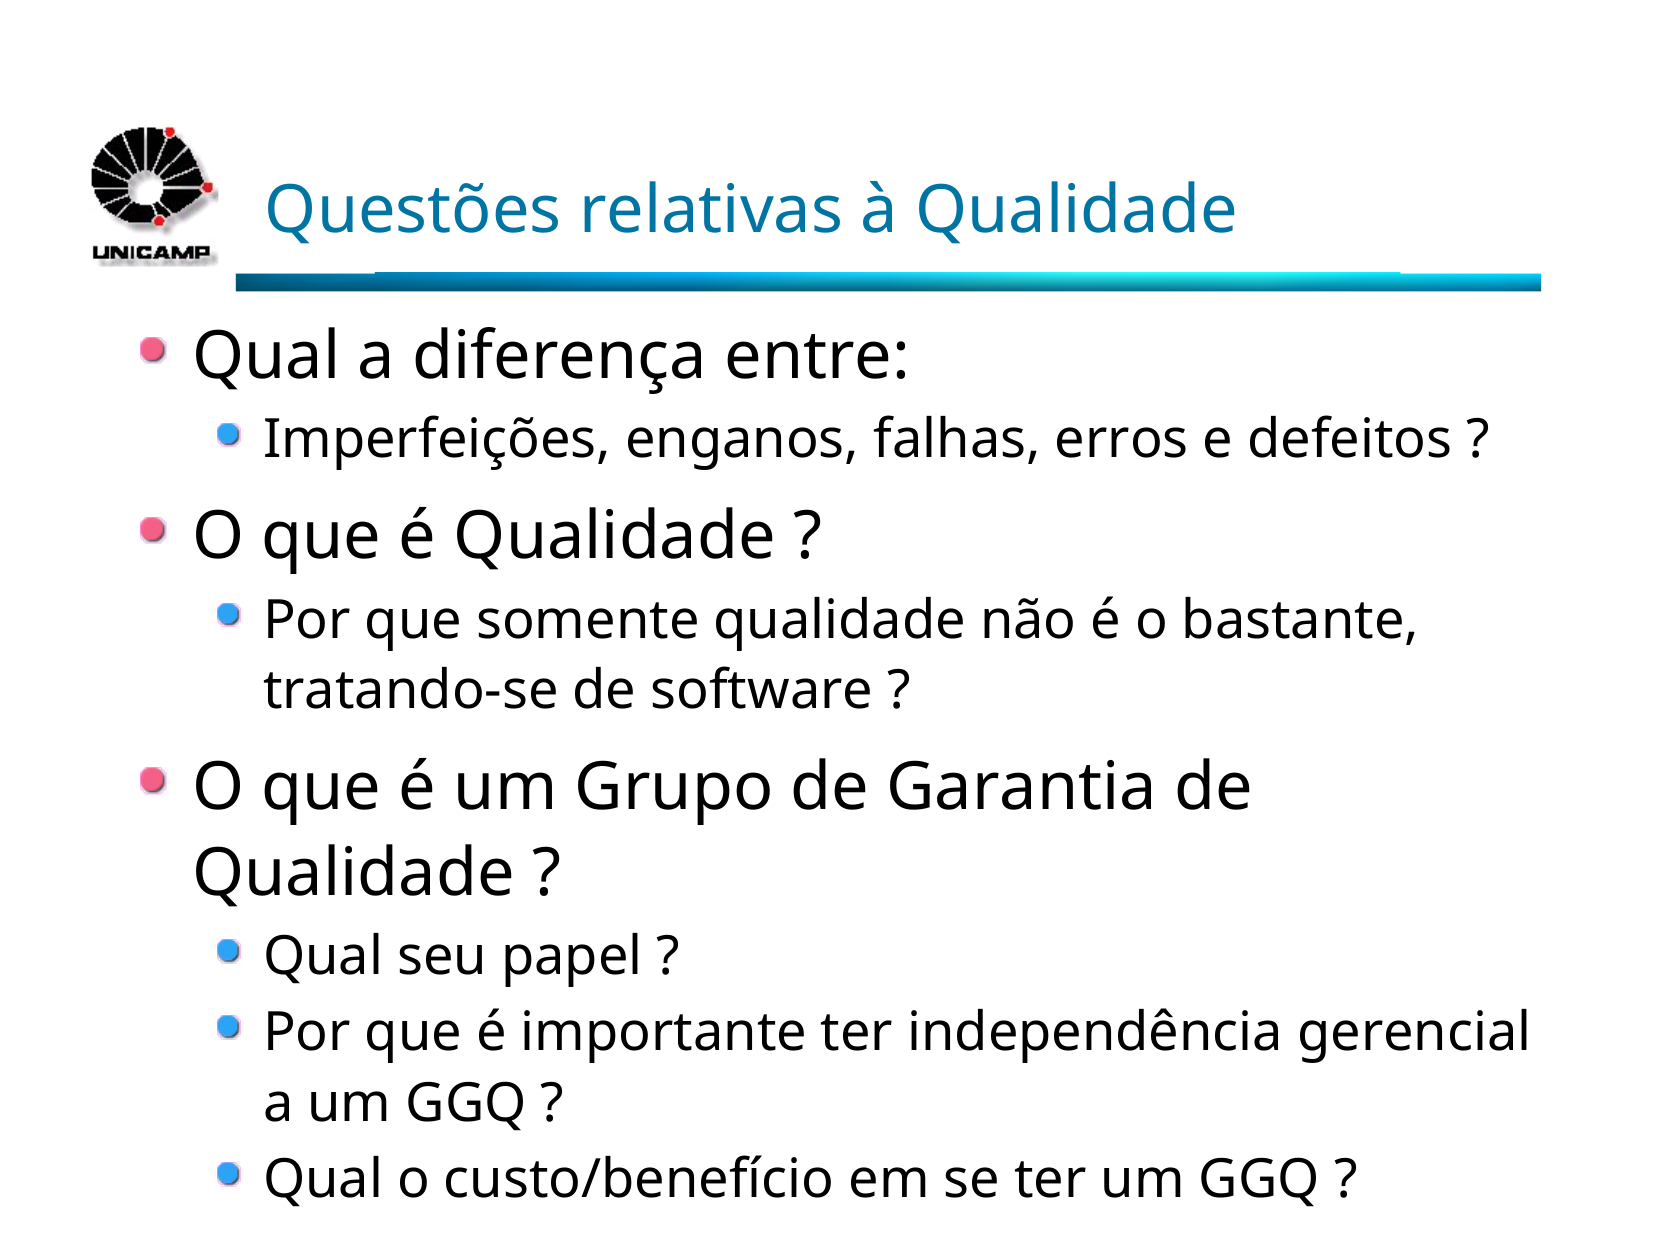

# Questões relativas à Qualidade
Qual a diferença entre:
Imperfeições, enganos, falhas, erros e defeitos ?
O que é Qualidade ?
Por que somente qualidade não é o bastante, tratando-se de software ?
O que é um Grupo de Garantia de Qualidade ?
Qual seu papel ?
Por que é importante ter independência gerencial a um GGQ ?
Qual o custo/benefício em se ter um GGQ ?